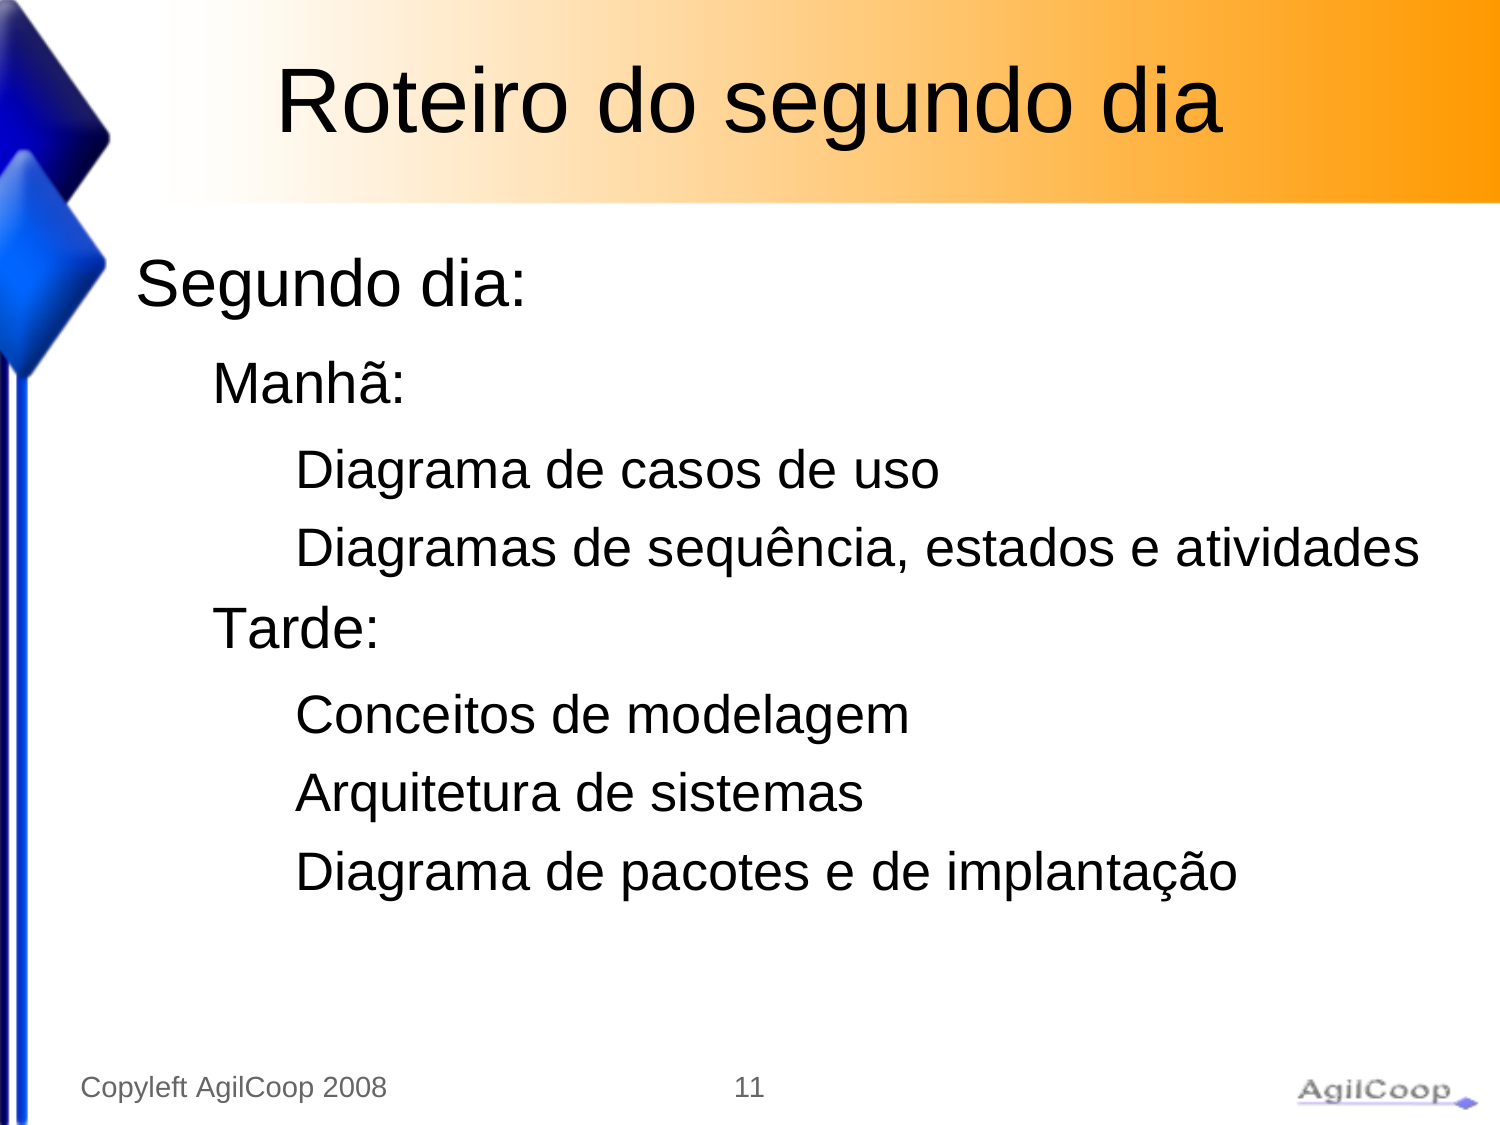

# Roteiro do segundo dia
Segundo dia:
Manhã:
Diagrama de casos de uso
Diagramas de sequência, estados e atividades
Tarde:
Conceitos de modelagem
Arquitetura de sistemas
Diagrama de pacotes e de implantação
Copyleft AgilCoop 2008
11